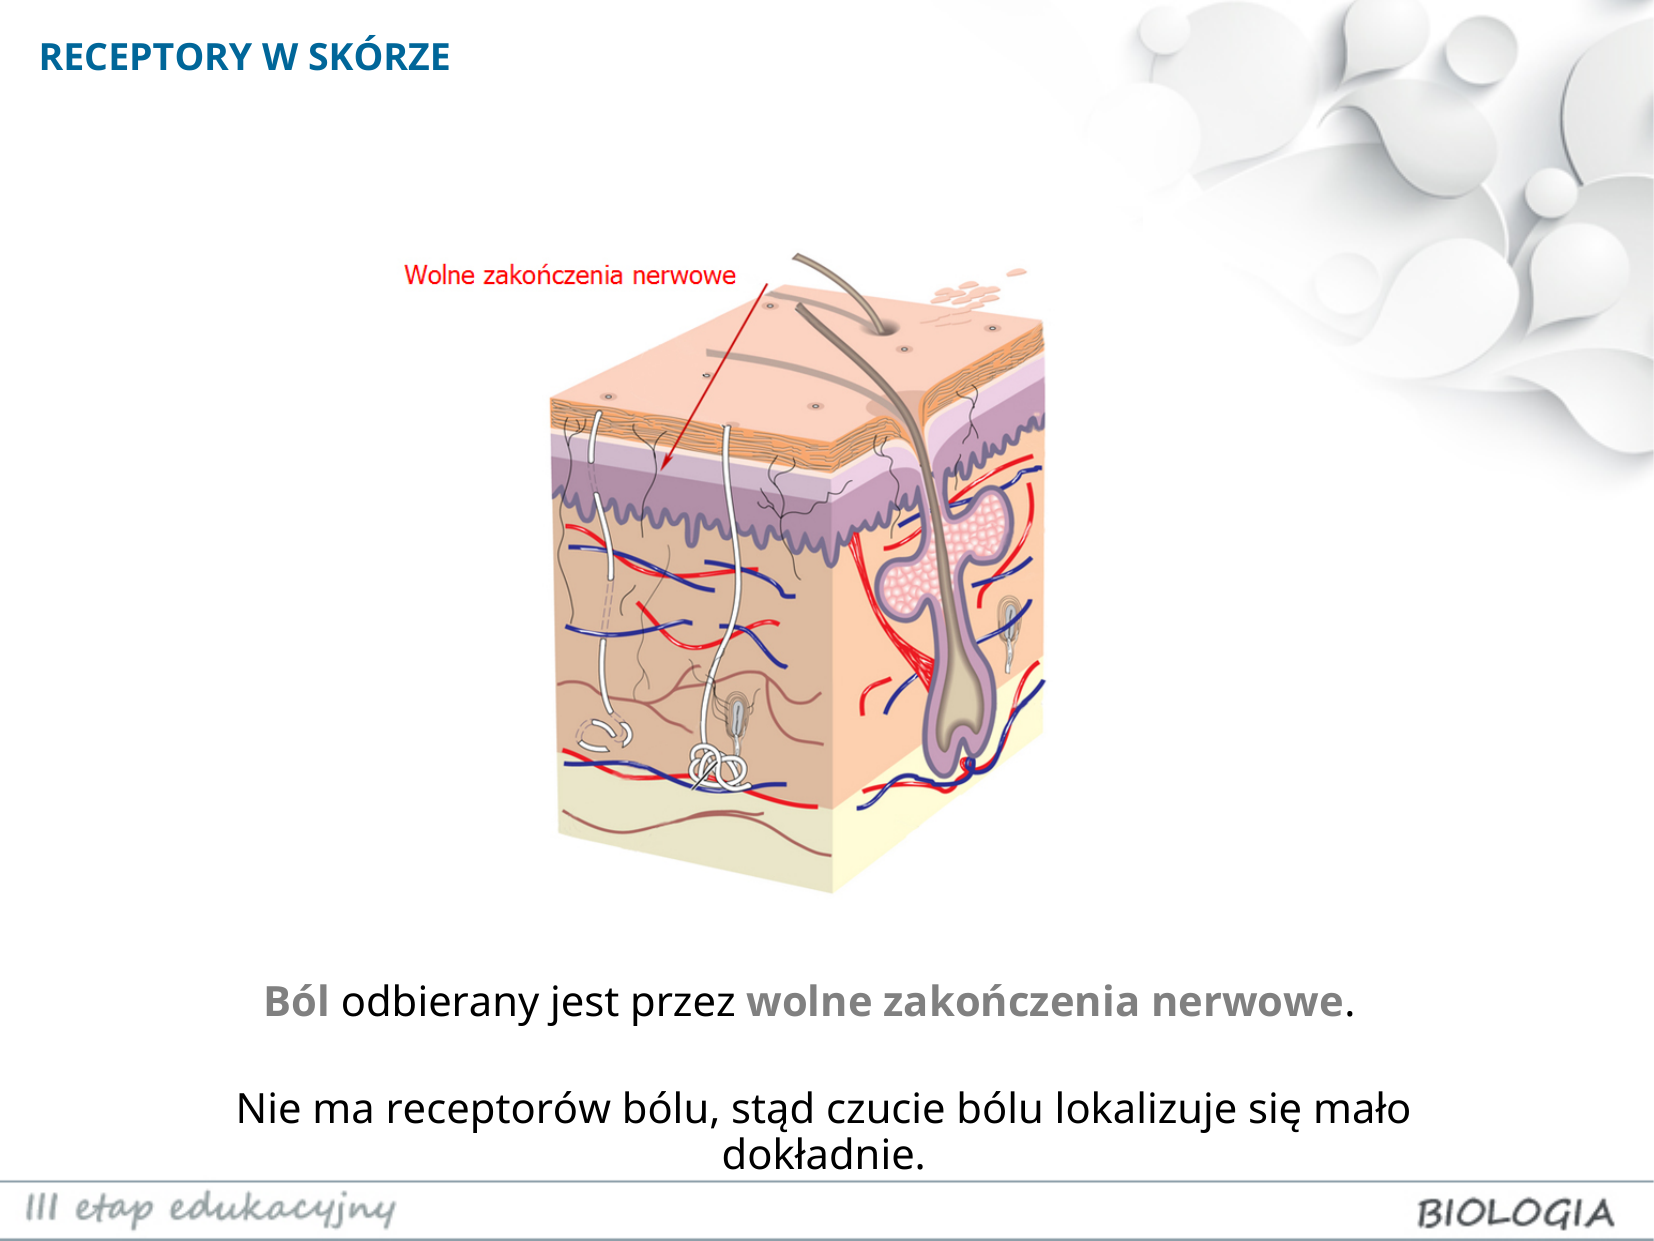

RECEPTORY W SKÓRZE
Ból odbierany jest przez wolne zakończenia nerwowe.
Nie ma receptorów bólu, stąd czucie bólu lokalizuje się mało dokładnie.